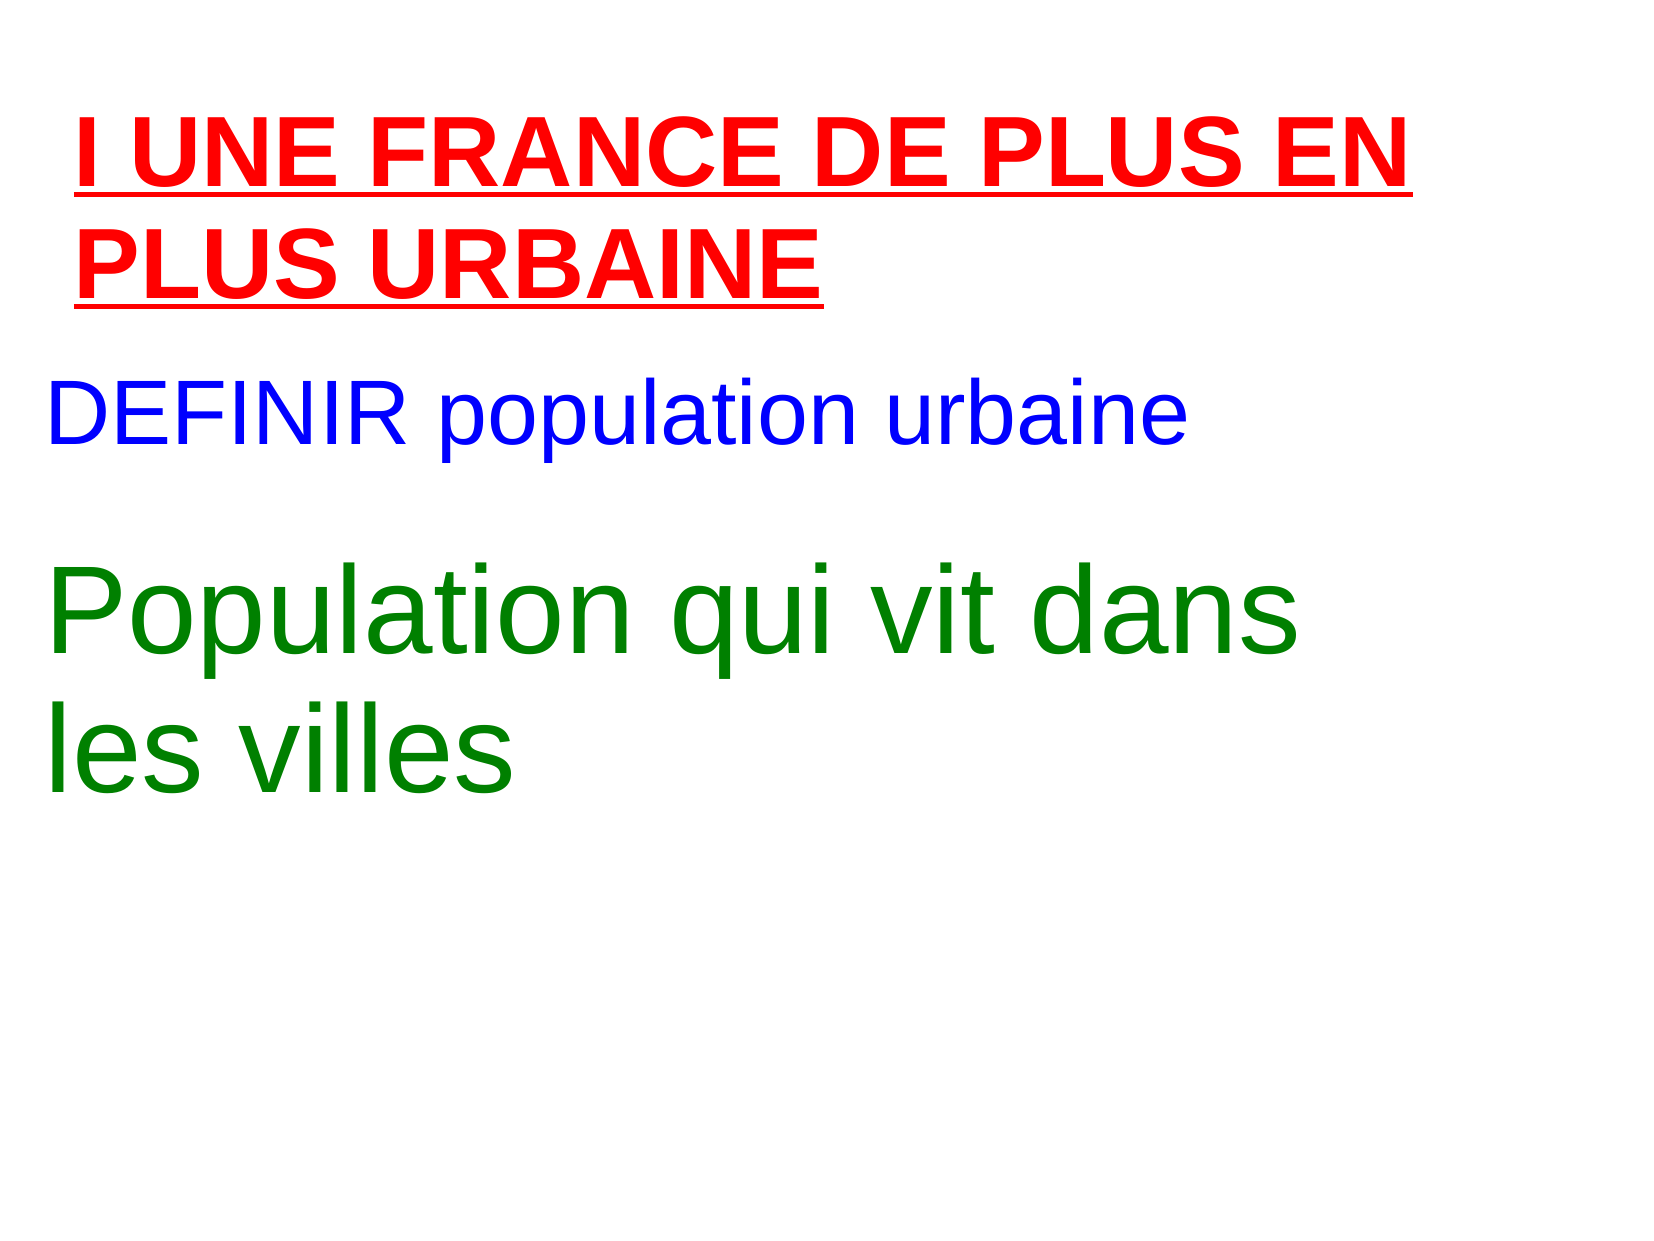

I UNE FRANCE DE PLUS EN PLUS URBAINE
DEFINIR population urbaine
Population qui vit dans les villes